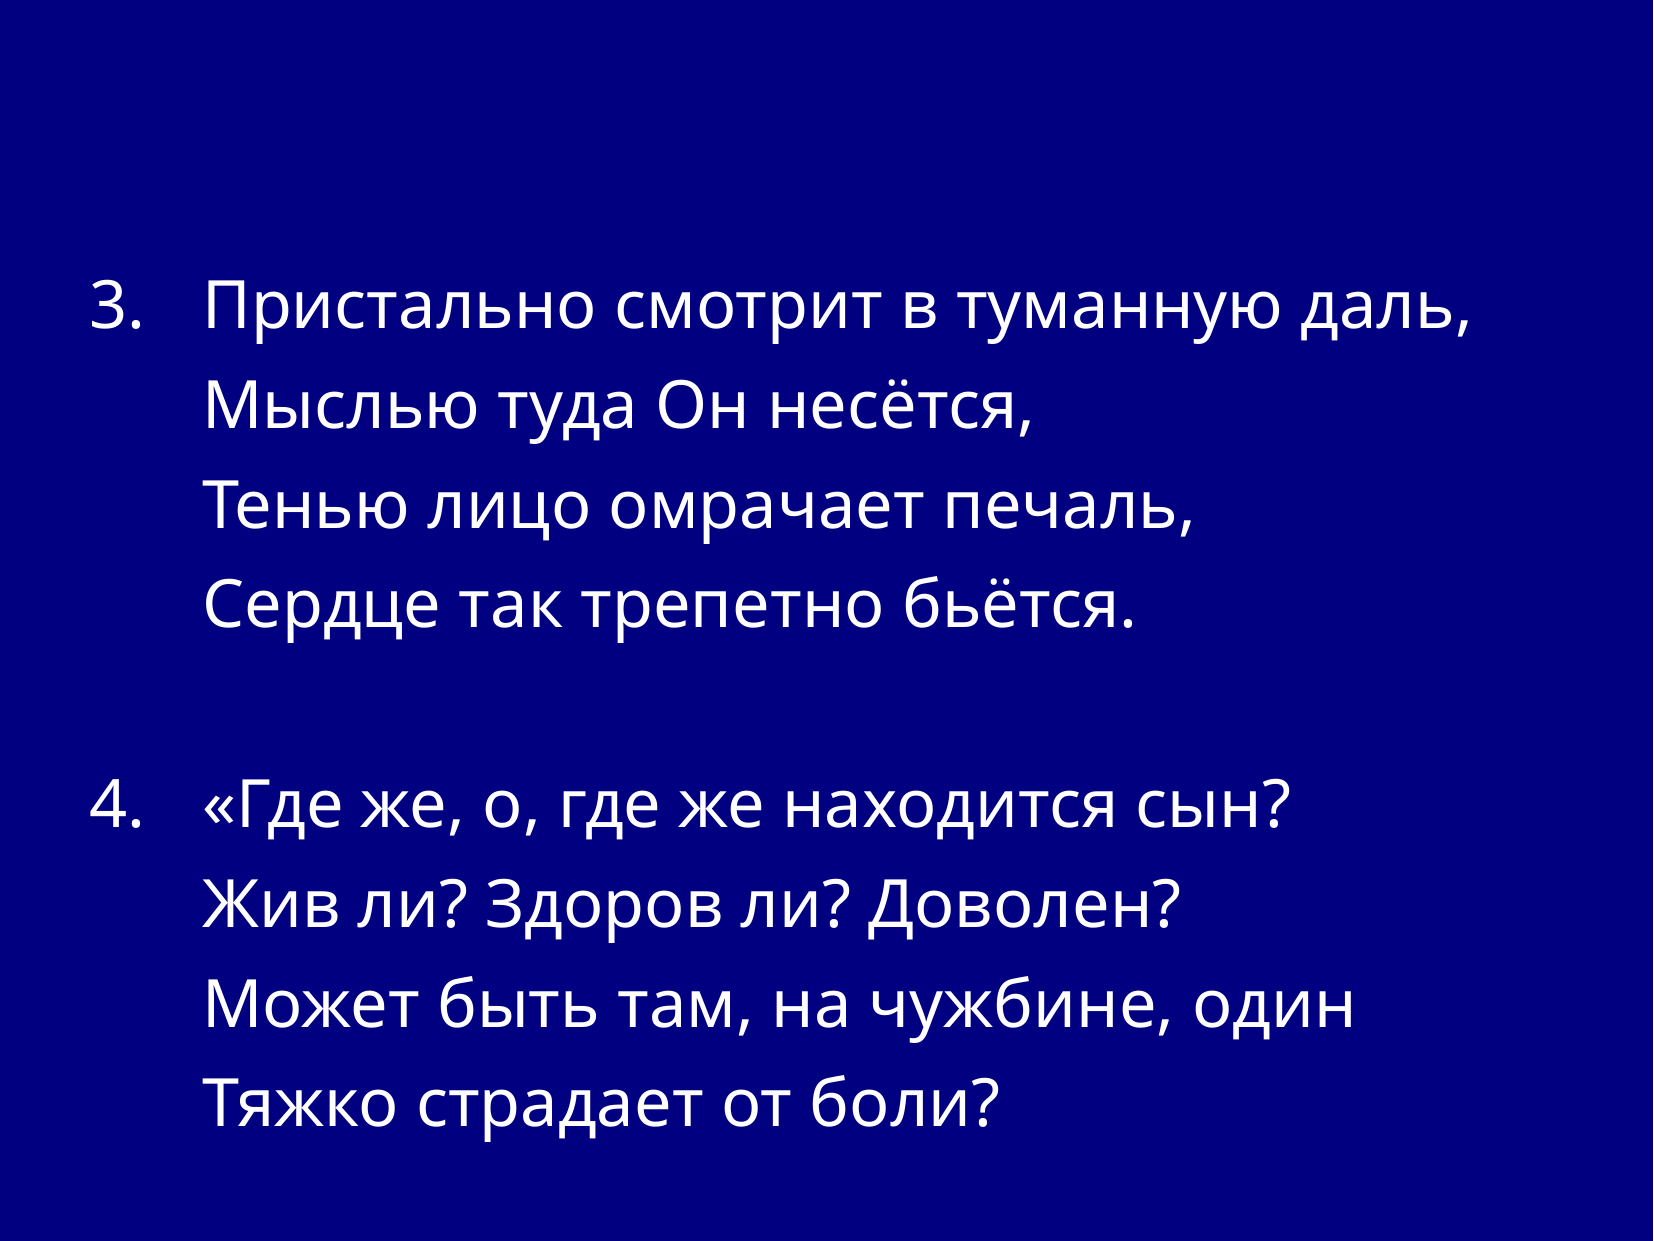

3.	Пристально смотрит в туманную даль,
	Мыслью туда Он несётся,
	Тенью лицо омрачает печаль,
	Сердце так трепетно бьётся.
4.	«Где же, о, где же находится сын?
	Жив ли? Здоров ли? Доволен?
	Может быть там, на чужбине, один
	Тяжко страдает от боли?